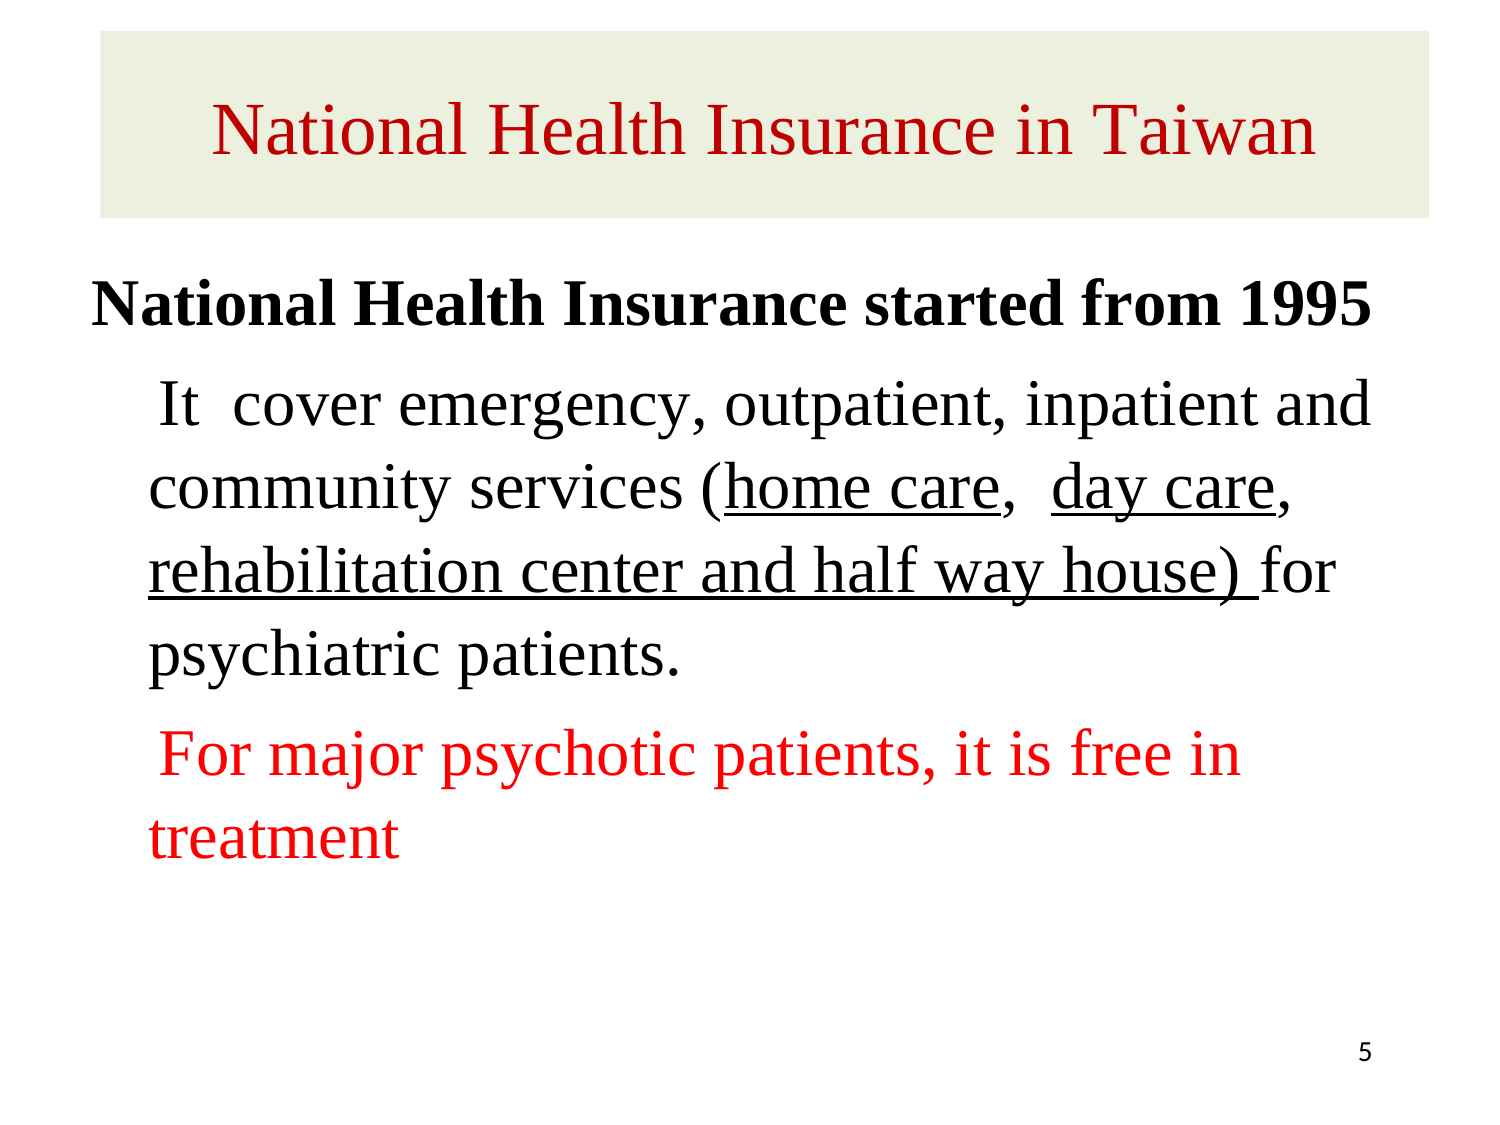

# National Health Insurance in Taiwan
National Health Insurance started from 1995
 It cover emergency, outpatient, inpatient and community services (home care, day care, rehabilitation center and half way house) for psychiatric patients.
 For major psychotic patients, it is free in treatment